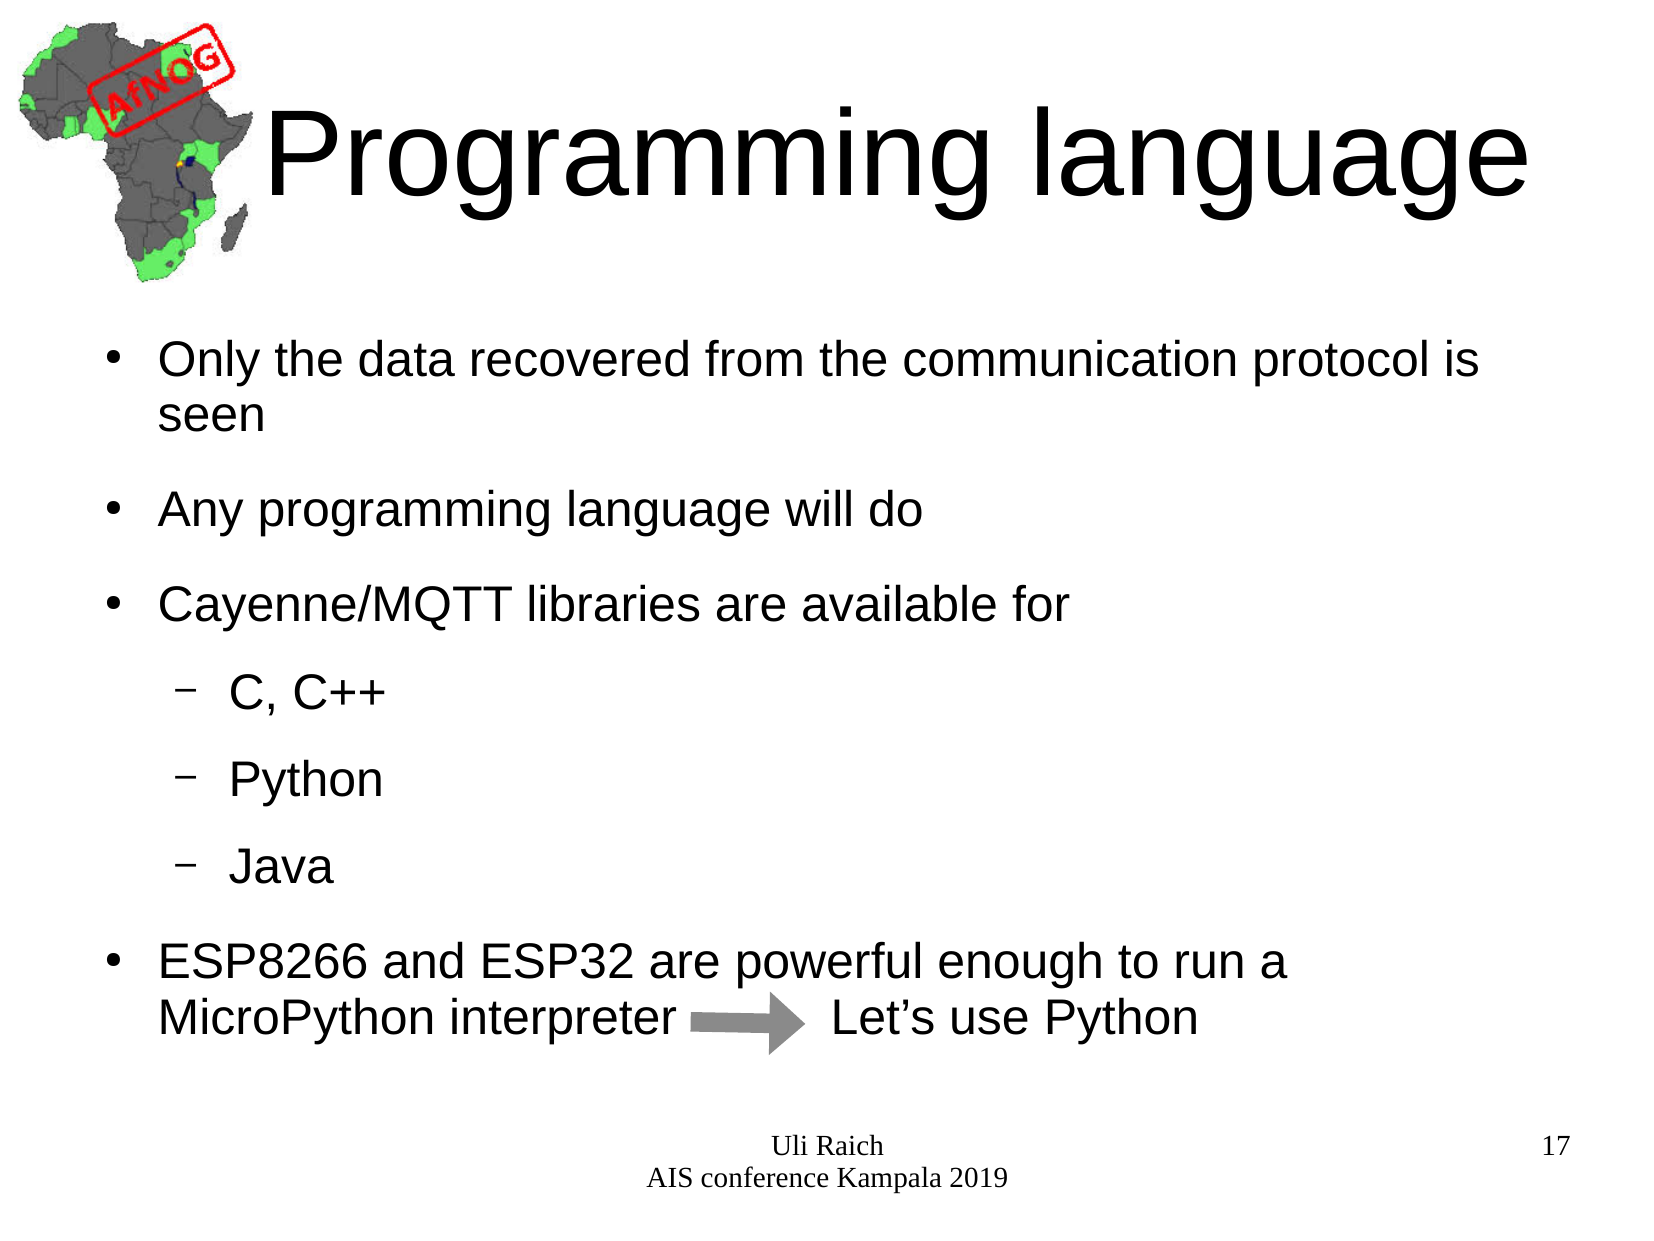

# Programming language
Only the data recovered from the communication protocol is seen
Any programming language will do
Cayenne/MQTT libraries are available for
C, C++
Python
Java
ESP8266 and ESP32 are powerful enough to run a MicroPython interpreter Let’s use Python
Uli Raich AIS conference Kampala 2019
17